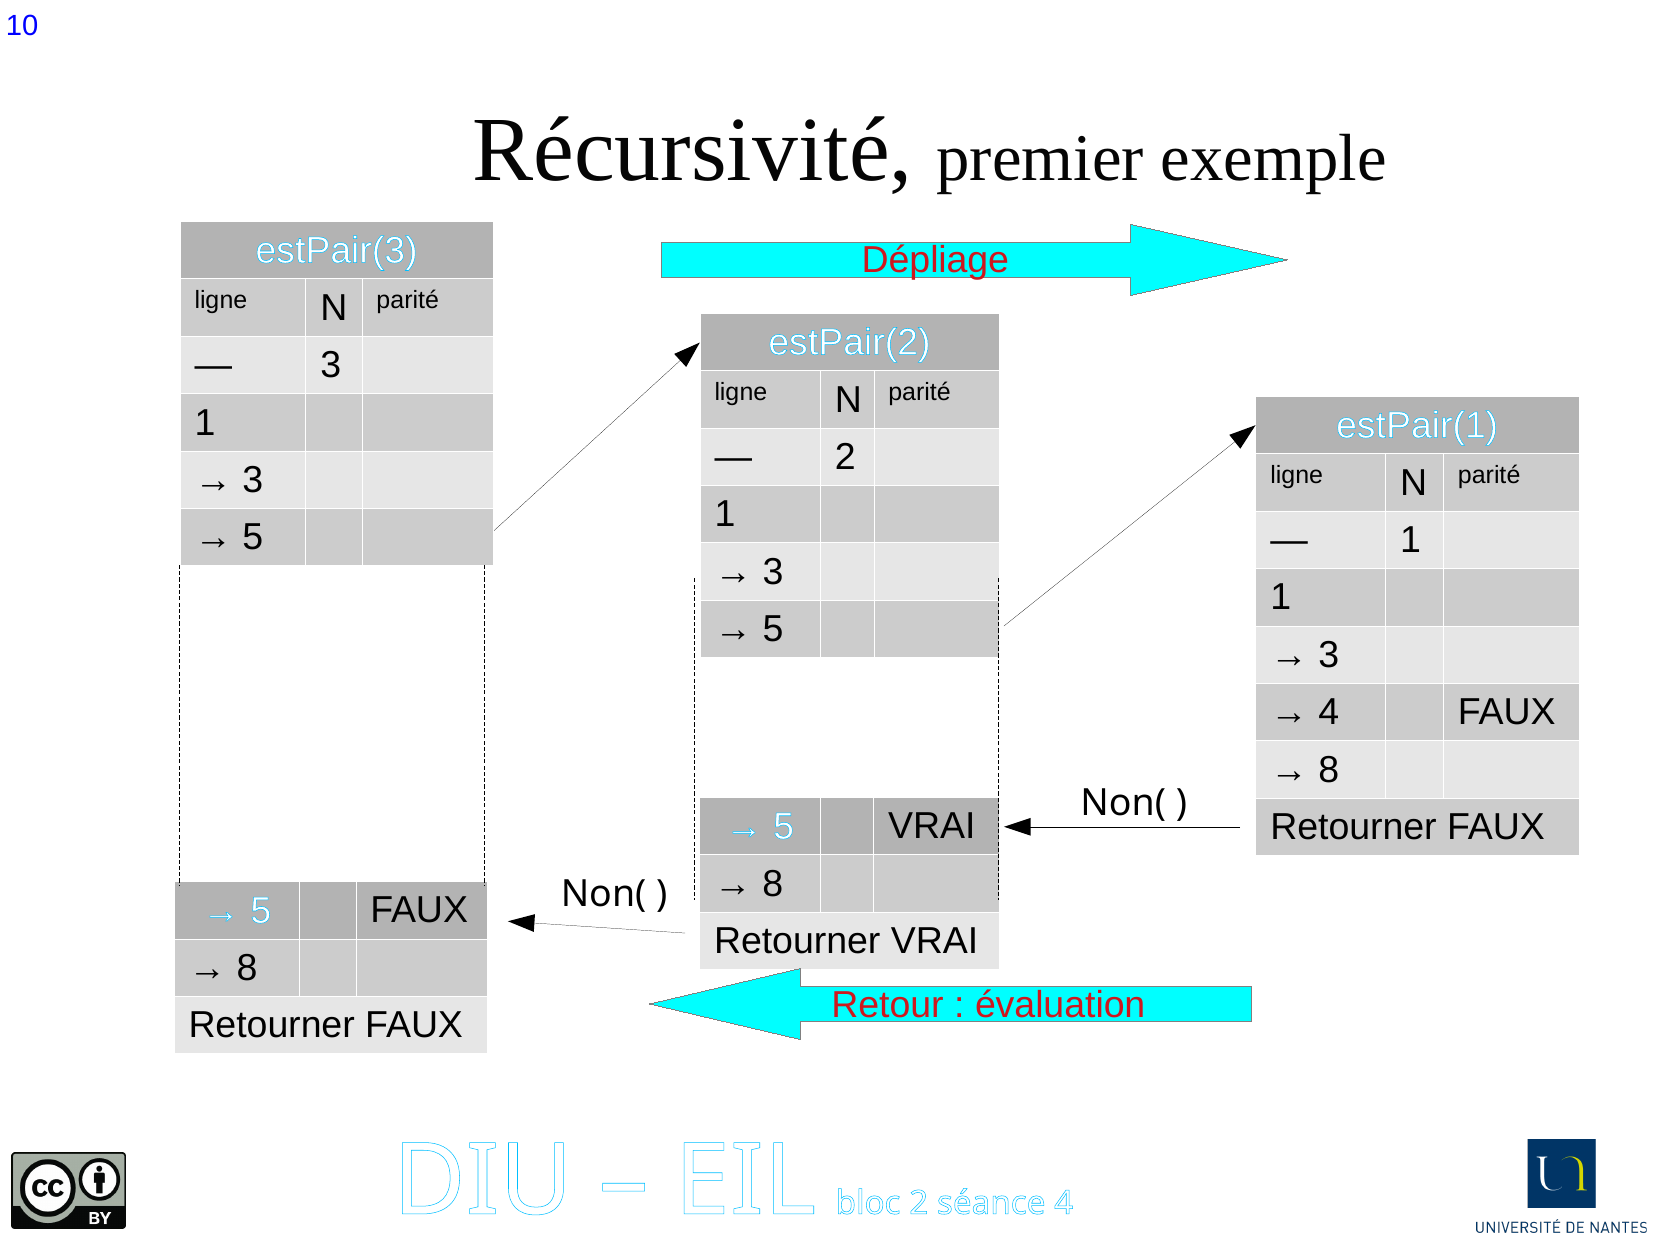

10
# Récursivité, premier exemple
| estPair(3) | | |
| --- | --- | --- |
| ligne | N | parité |
| — | 3 | |
| 1 | | |
| → 3 | | |
| → 5 | | |
Dépliage
| estPair(2) | | |
| --- | --- | --- |
| ligne | N | parité |
| — | 2 | |
| 1 | | |
| → 3 | | |
| → 5 | | |
| estPair(1) | | |
| --- | --- | --- |
| ligne | N | parité |
| — | 1 | |
| 1 | | |
| → 3 | | |
| → 4 | | FAUX |
| → 8 | | |
| Retourner FAUX | | |
Non( )
| → 5 | | VRAI |
| --- | --- | --- |
| → 8 | | |
| Retourner VRAI | | |
Non( )
| → 5 | | FAUX |
| --- | --- | --- |
| → 8 | | |
| Retourner FAUX | | |
Retour : évaluation